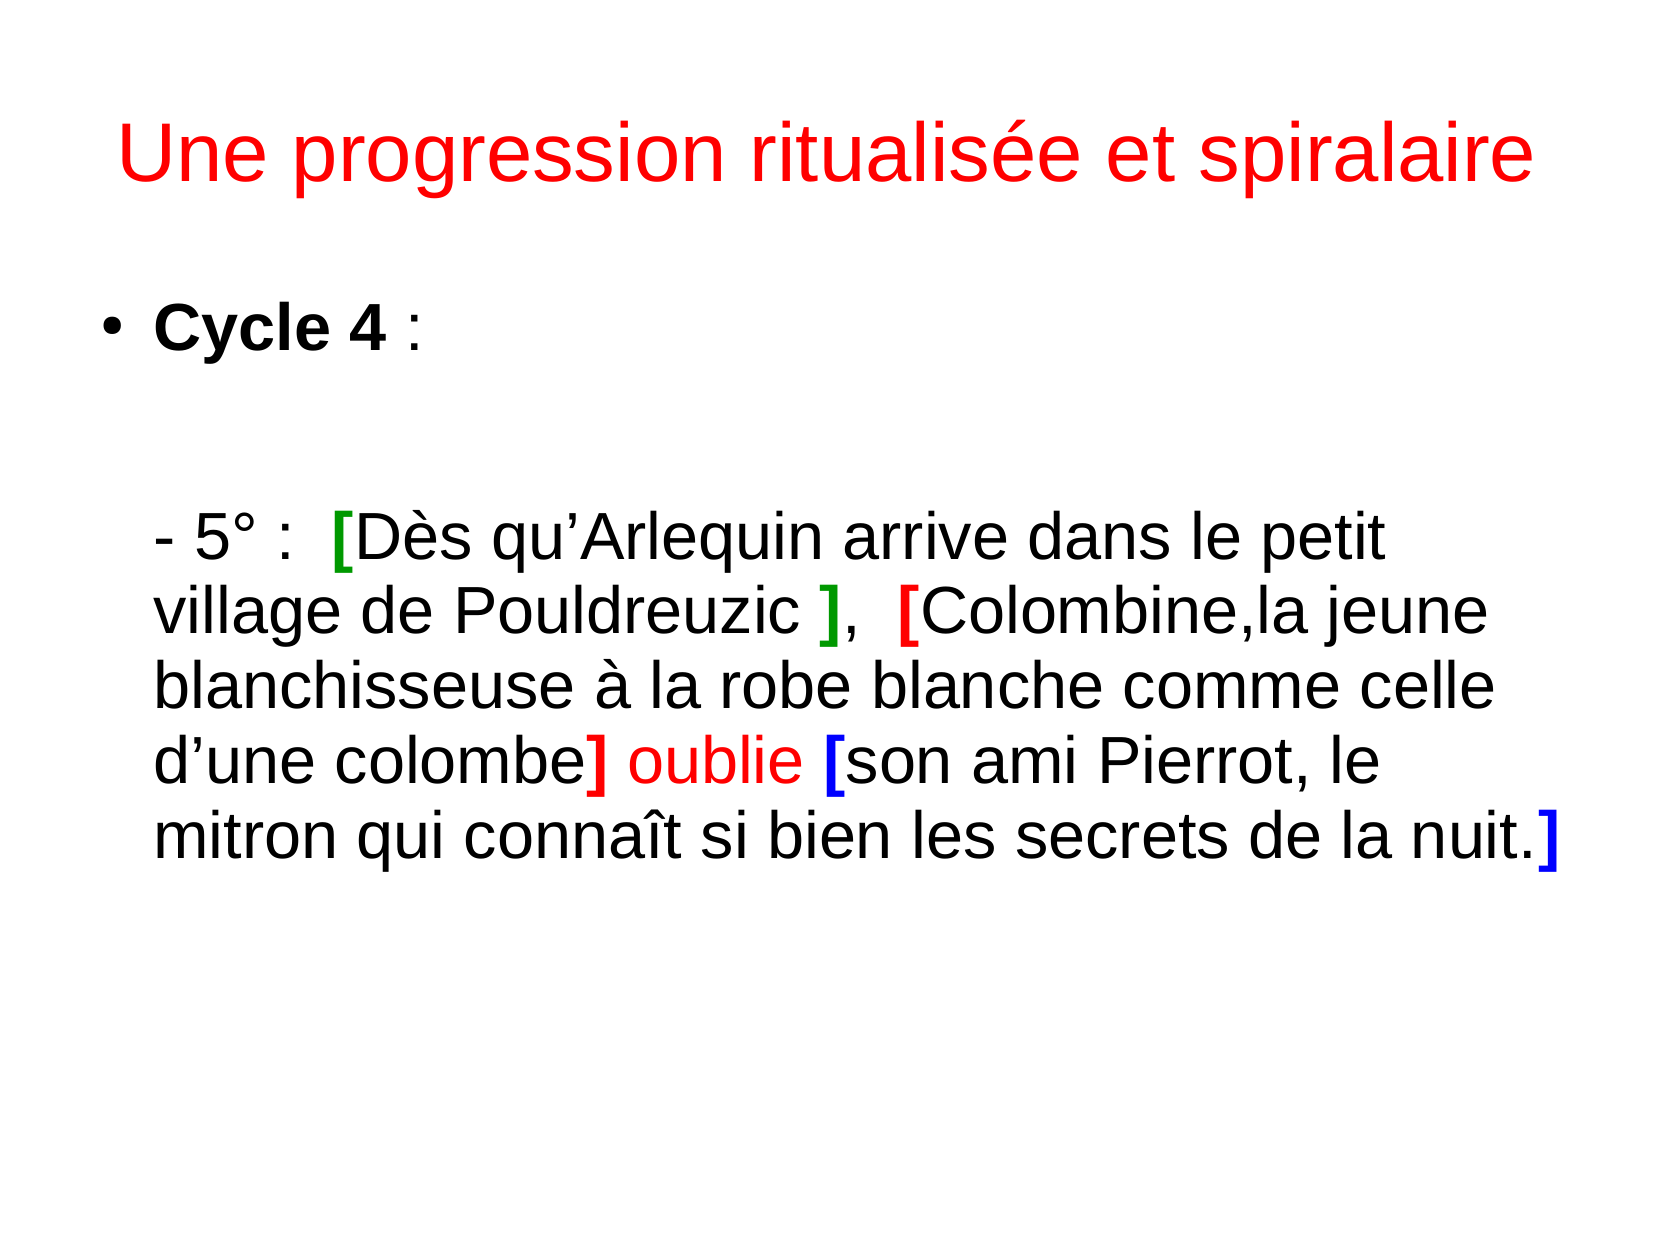

# Une progression ritualisée et spiralaire
Cycle 4 :
- 5° : [Dès qu’Arlequin arrive dans le petit village de Pouldreuzic ], [Colombine,la jeune blanchisseuse à la robe blanche comme celle d’une colombe] oublie [son ami Pierrot, le mitron qui connaît si bien les secrets de la nuit.]